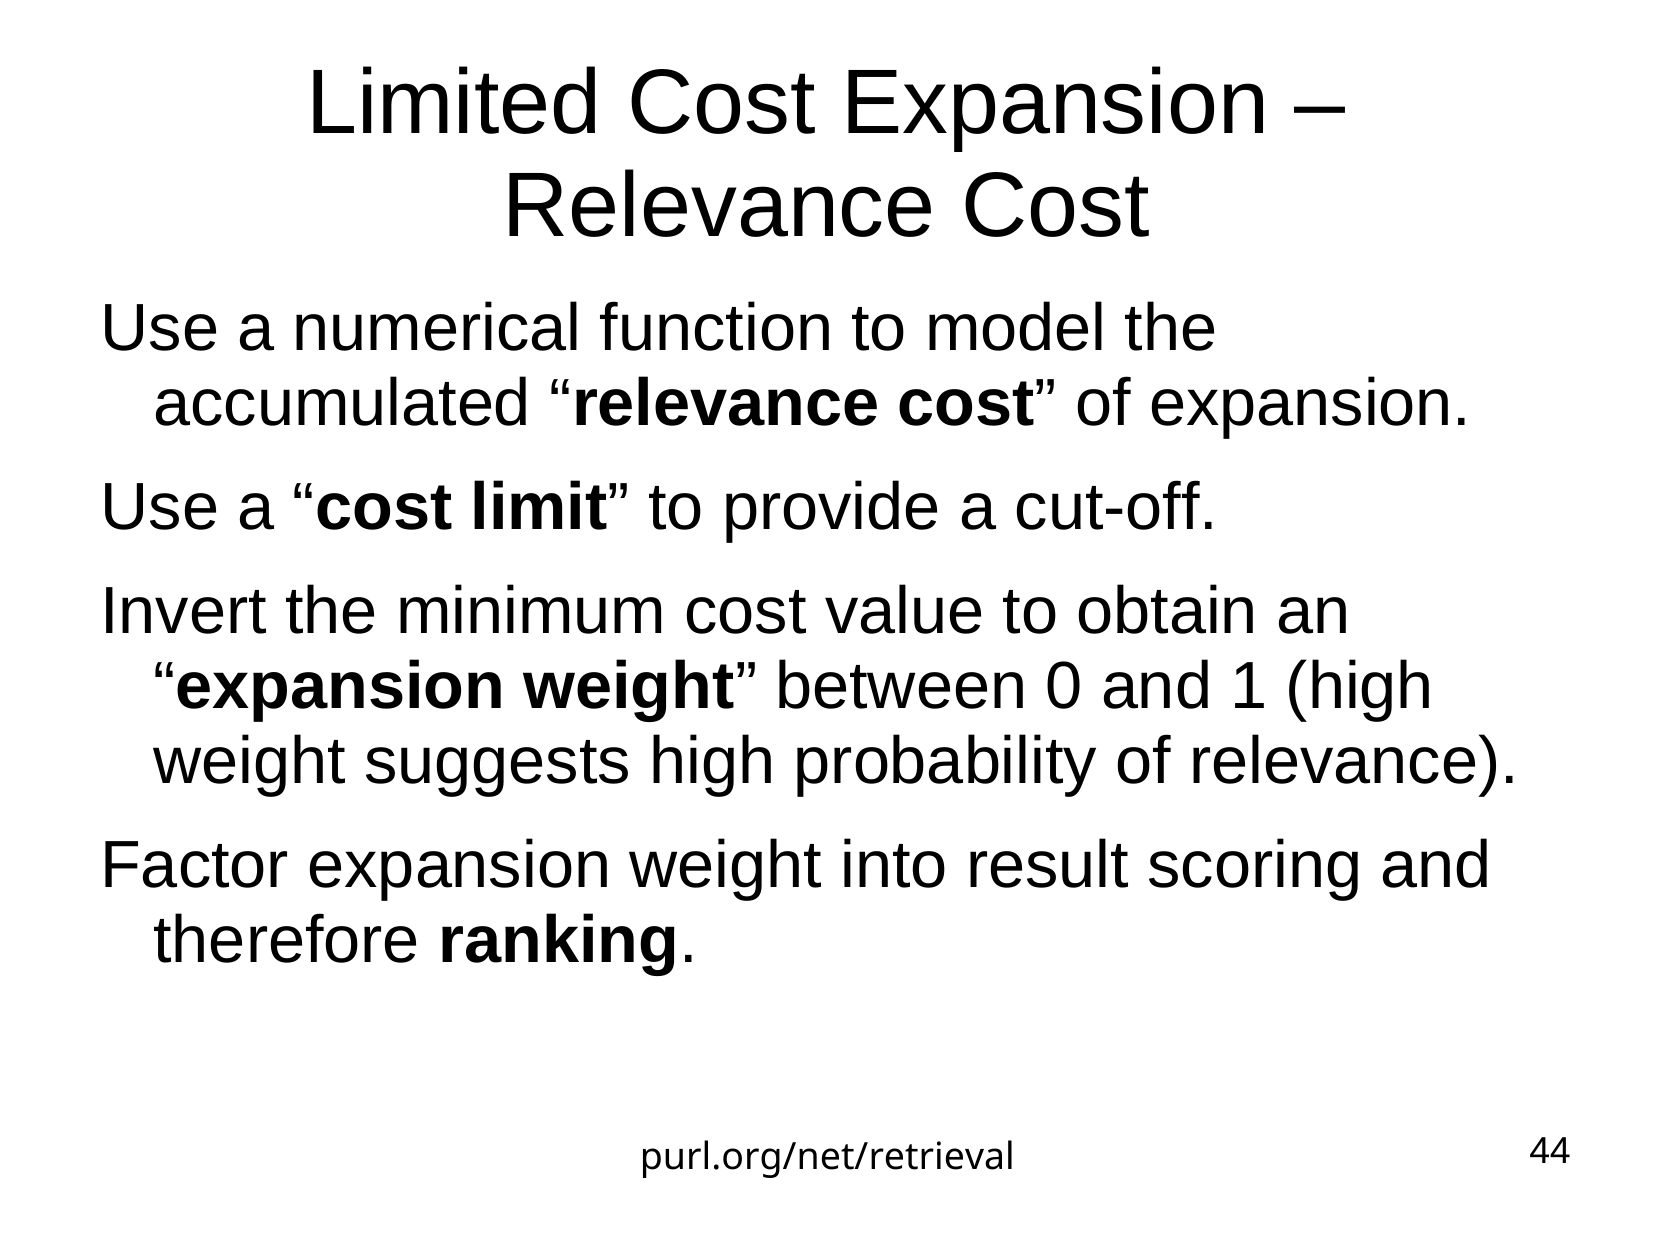

# Limited Cost Expansion – Relevance Cost
Use a numerical function to model the accumulated “relevance cost” of expansion.
Use a “cost limit” to provide a cut-off.
Invert the minimum cost value to obtain an “expansion weight” between 0 and 1 (high weight suggests high probability of relevance).
Factor expansion weight into result scoring and therefore ranking.
purl.org/net/retrieval
44